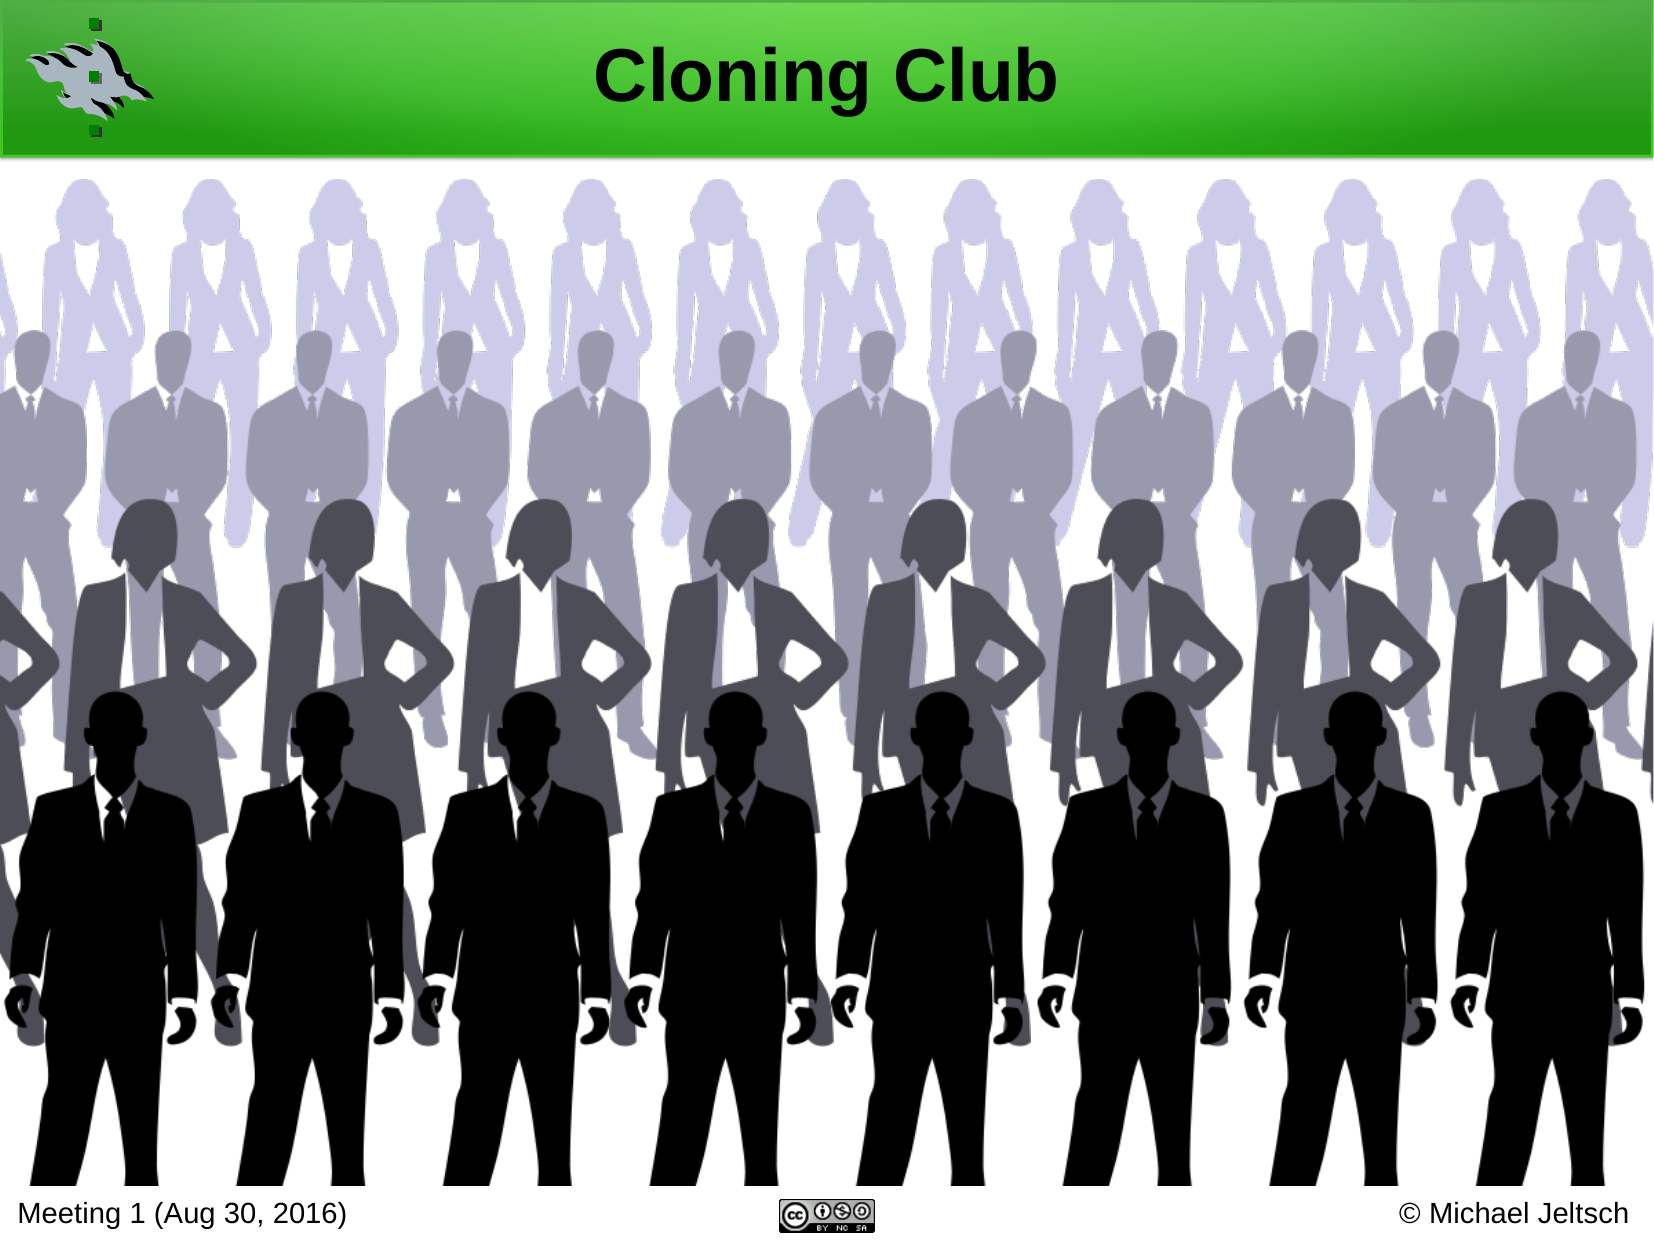

# Cloning Club
Meeting 1 (Aug 30, 2016)
© Michael Jeltsch